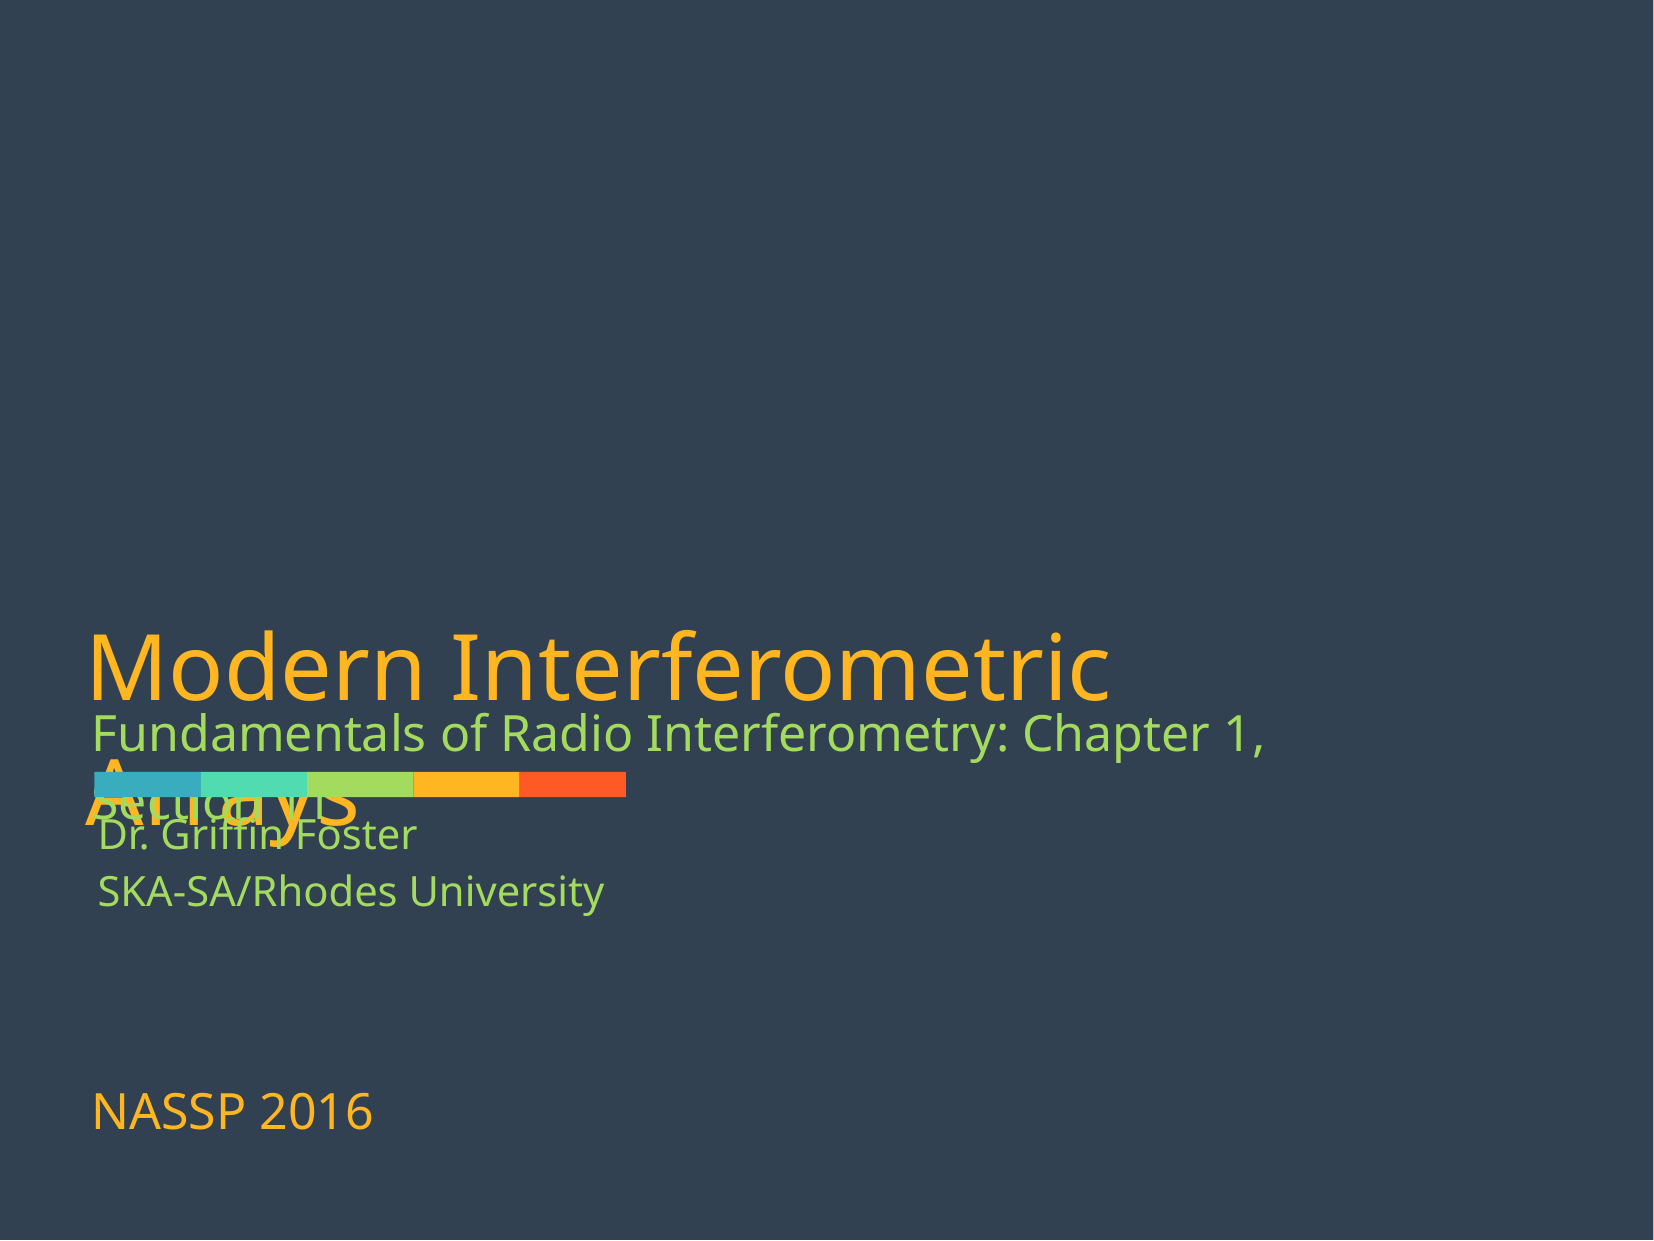

Modern Interferometric Arrays
Fundamentals of Radio Interferometry: Chapter 1, Section 11
Dr. Griffin Foster
SKA-SA/Rhodes University
NASSP 2016